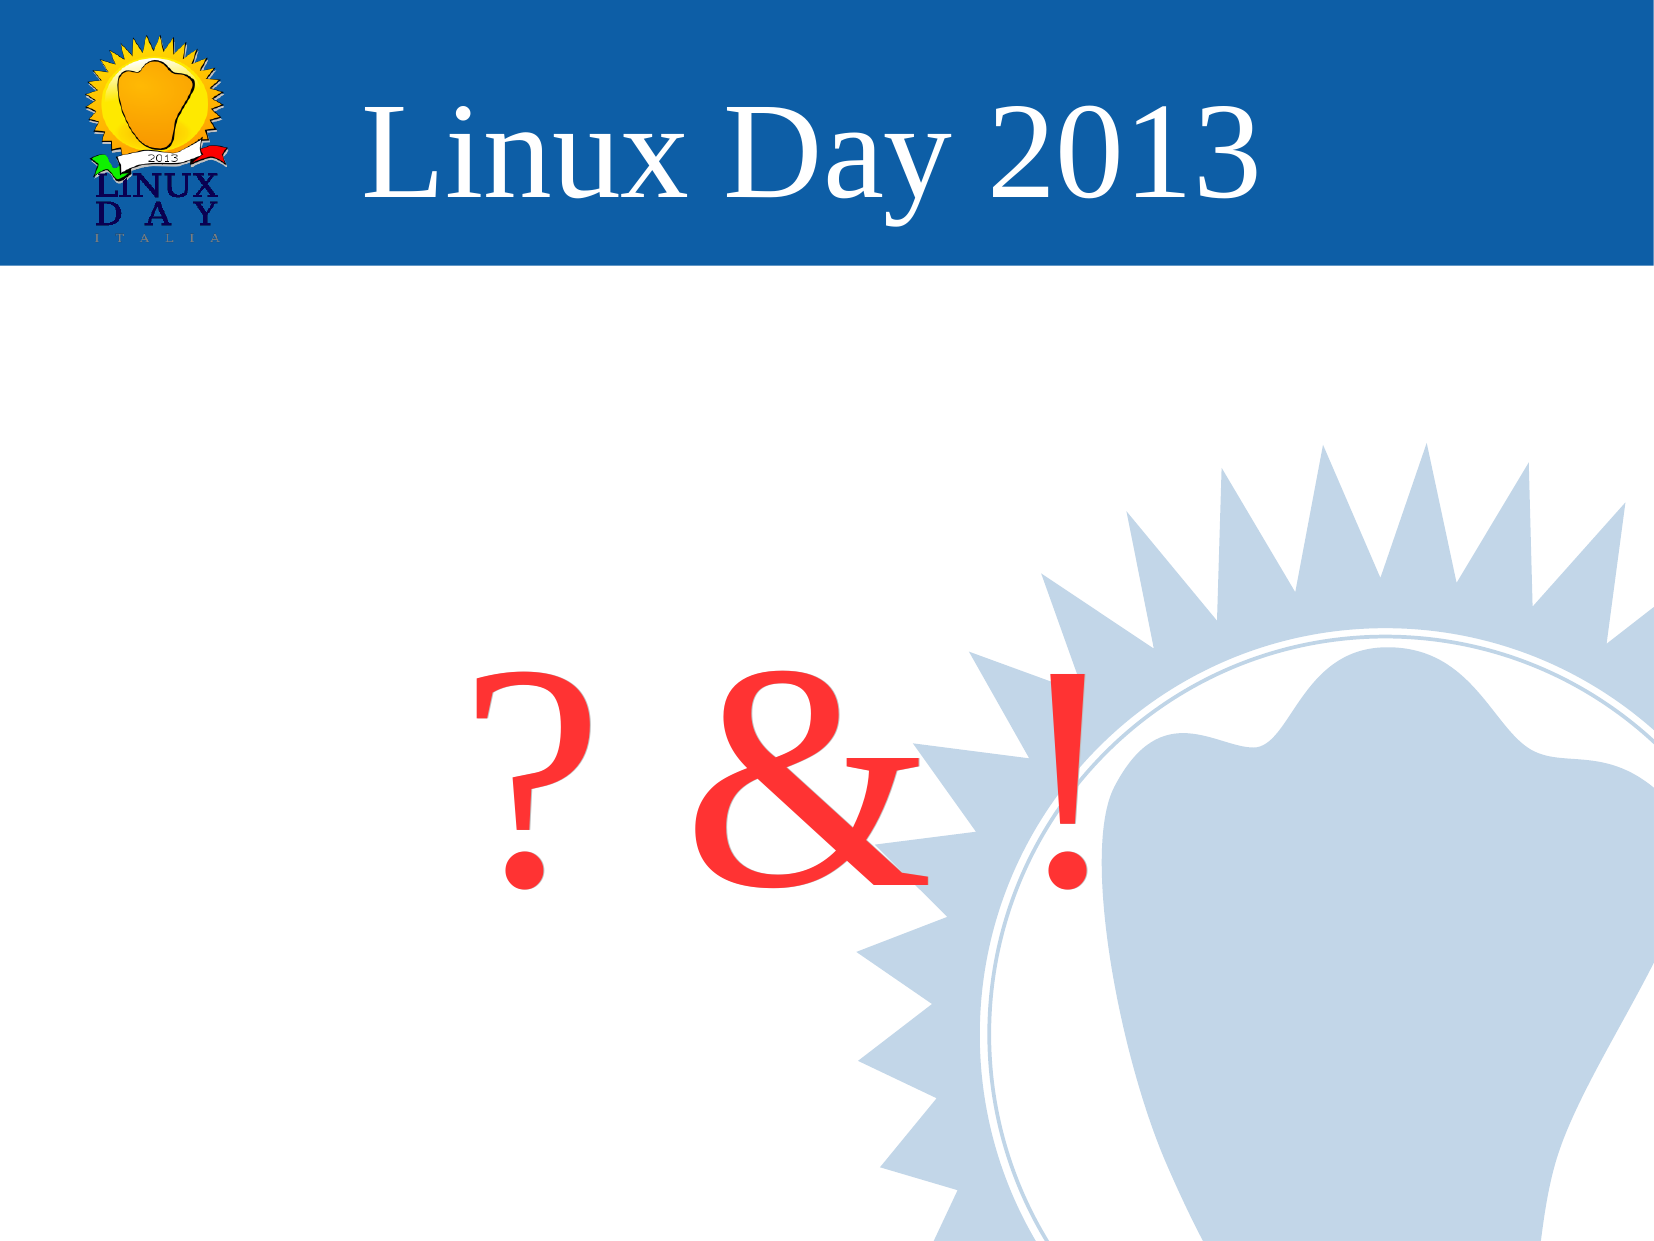

# Linux Day 2013
? & !